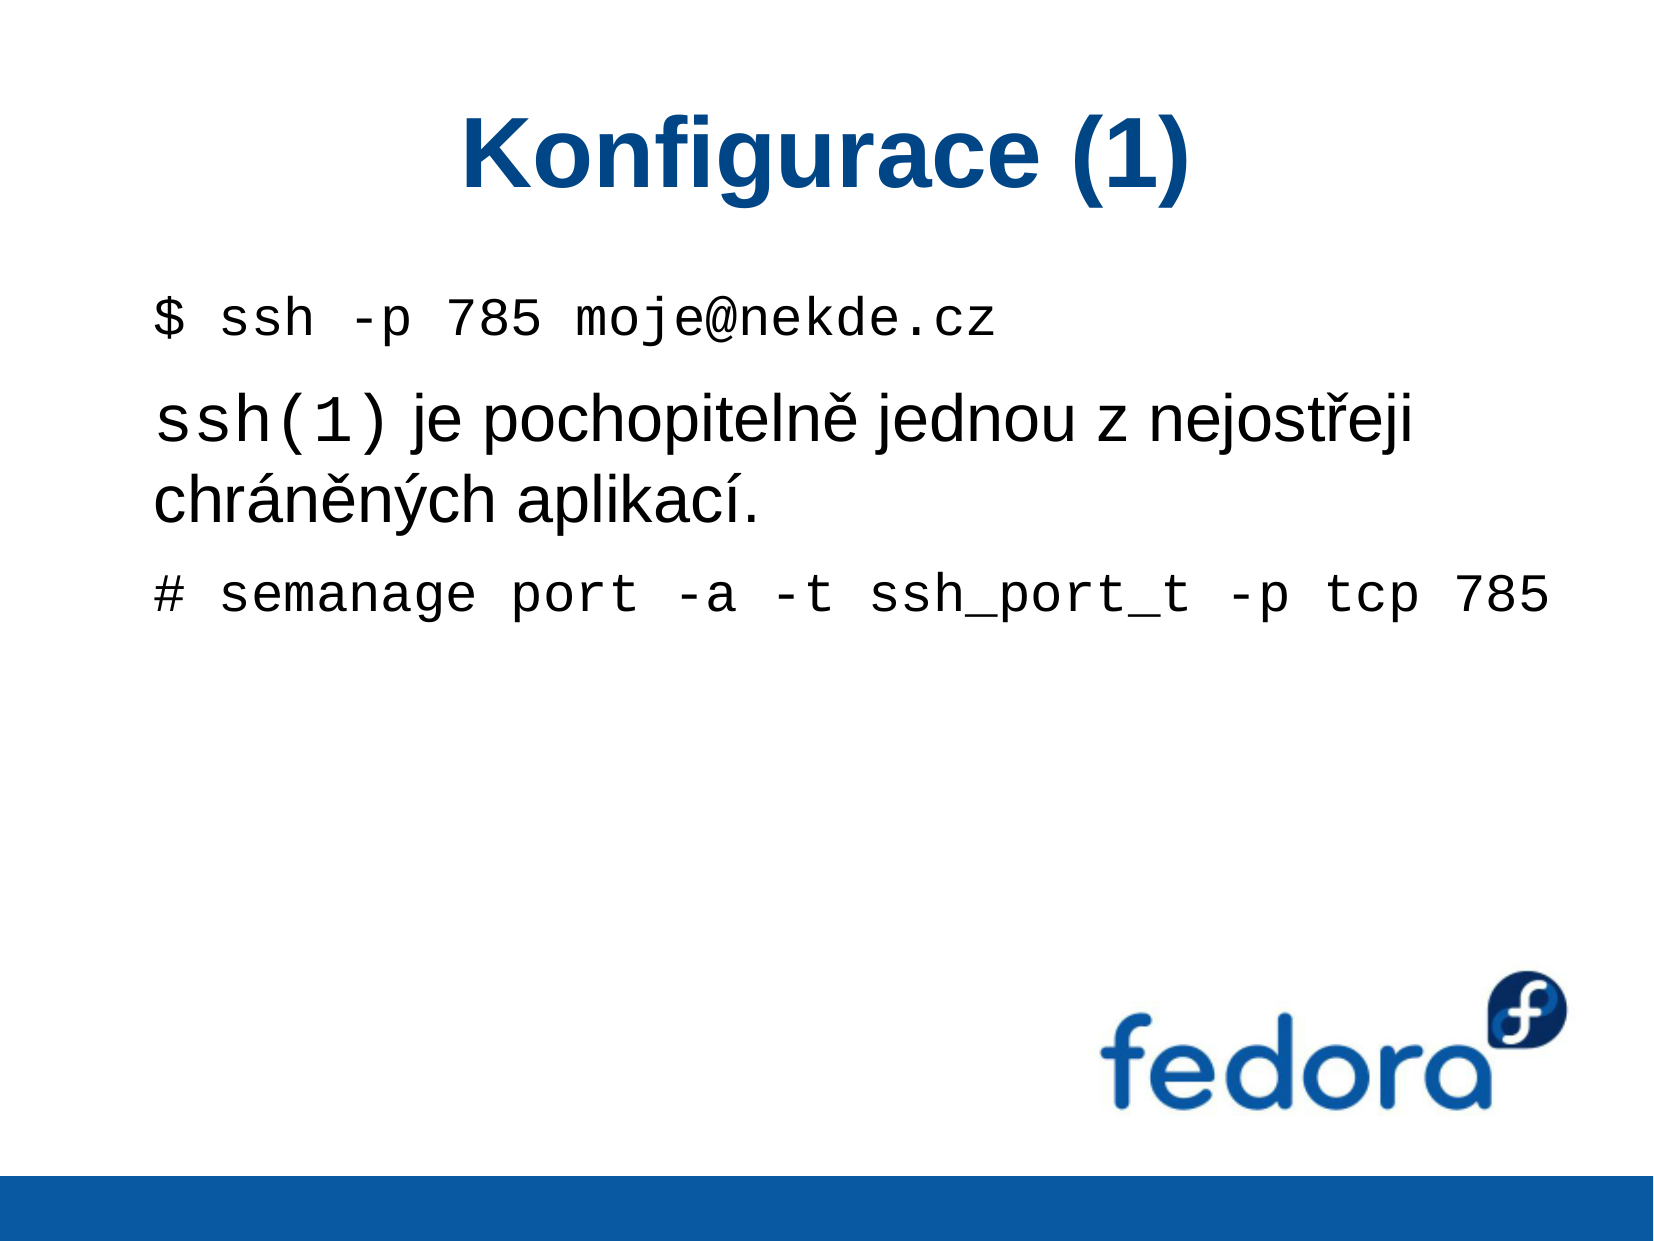

# Konfigurace (1)
$ ssh -p 785 moje@nekde.cz
ssh(1) je pochopitelně jednou z nejostřeji chráněných aplikací.
# semanage port -a -t ssh_port_t -p tcp 785